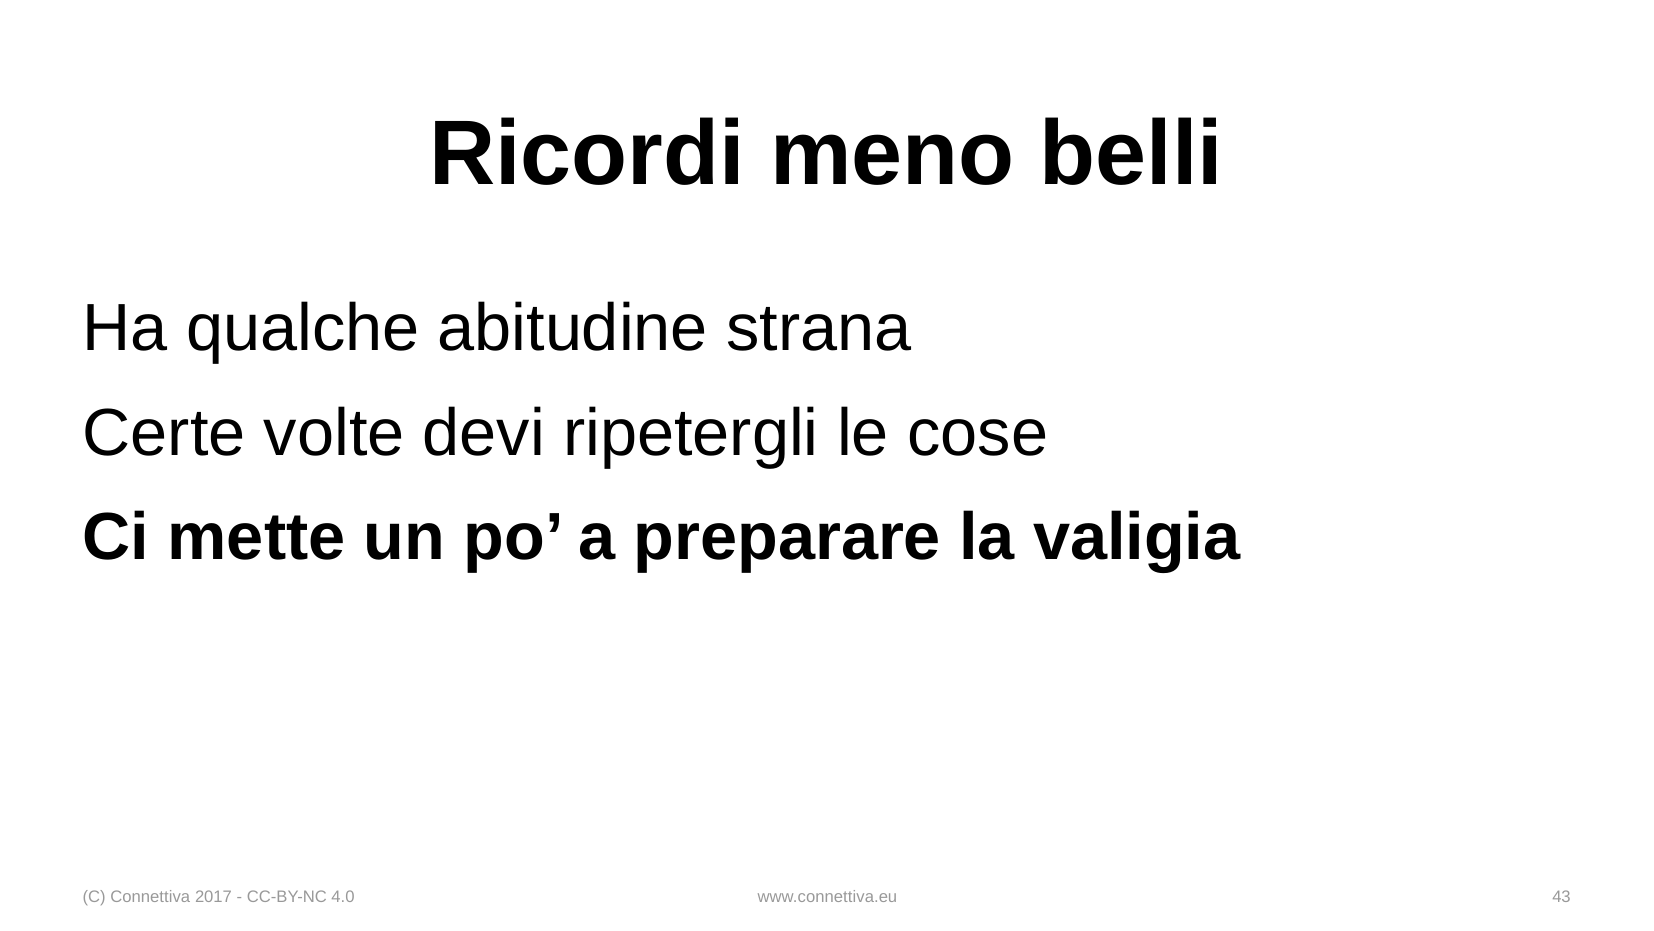

# Ricordi meno belli
Ha qualche abitudine strana
Certe volte devi ripetergli le cose
Ci mette un po’ a preparare la valigia
(C) Connettiva 2017 - CC-BY-NC 4.0
www.connettiva.eu
43